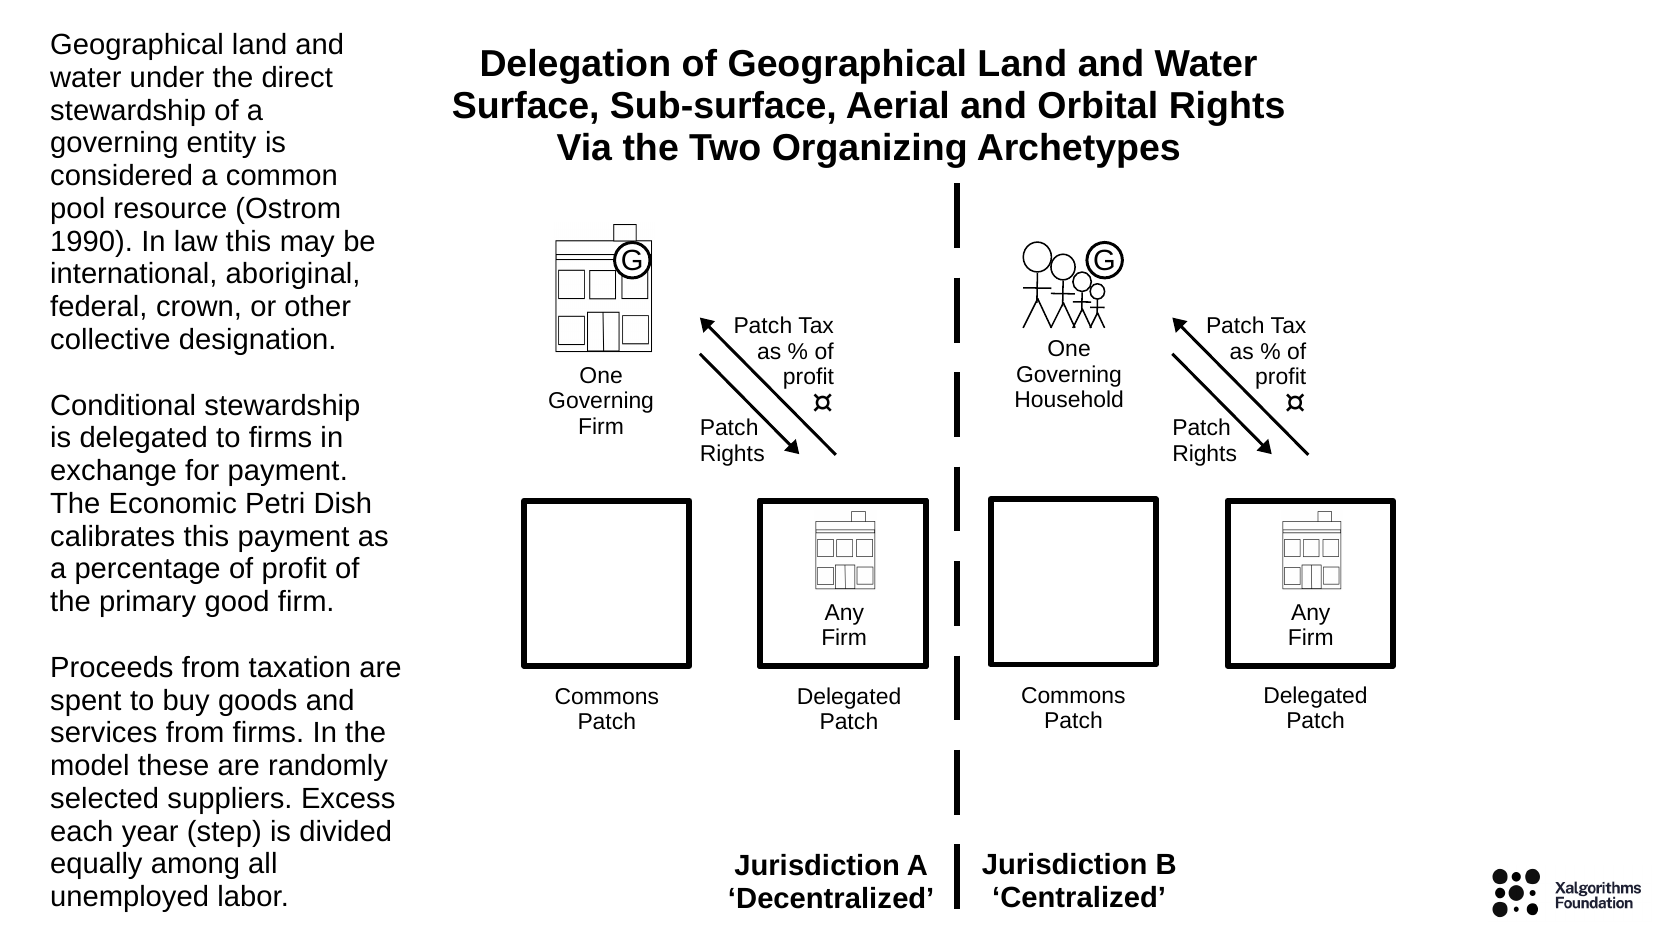

Geographical land and
water under the direct
stewardship of a
governing entity is
considered a common
pool resource (Ostrom
1990). In law this may be
international, aboriginal,
federal, crown, or other
collective designation.
Conditional stewardship
is delegated to firms in
exchange for payment.
The Economic Petri Dish
calibrates this payment as
a percentage of profit of
the primary good firm.
Proceeds from taxation are
spent to buy goods and
services from firms. In the
model these are randomly
selected suppliers. Excess
each year (step) is divided
equally among all
unemployed labor.
Delegation of Geographical Land and Water
Surface, Sub-surface, Aerial and Orbital Rights
Via the Two Organizing Archetypes
G
G
Patch Tax
as % of
profit
Patch Tax
as % of
profit
One
Governing
Household
One
Governing
Firm
¤
¤
Patch
Rights
Patch
Rights
 Any
 Firm
 Any
 Firm
Commons
Patch
Delegated
Patch
Commons
Patch
Delegated
Patch
Jurisdiction B
‘Centralized’
Jurisdiction A
‘Decentralized’